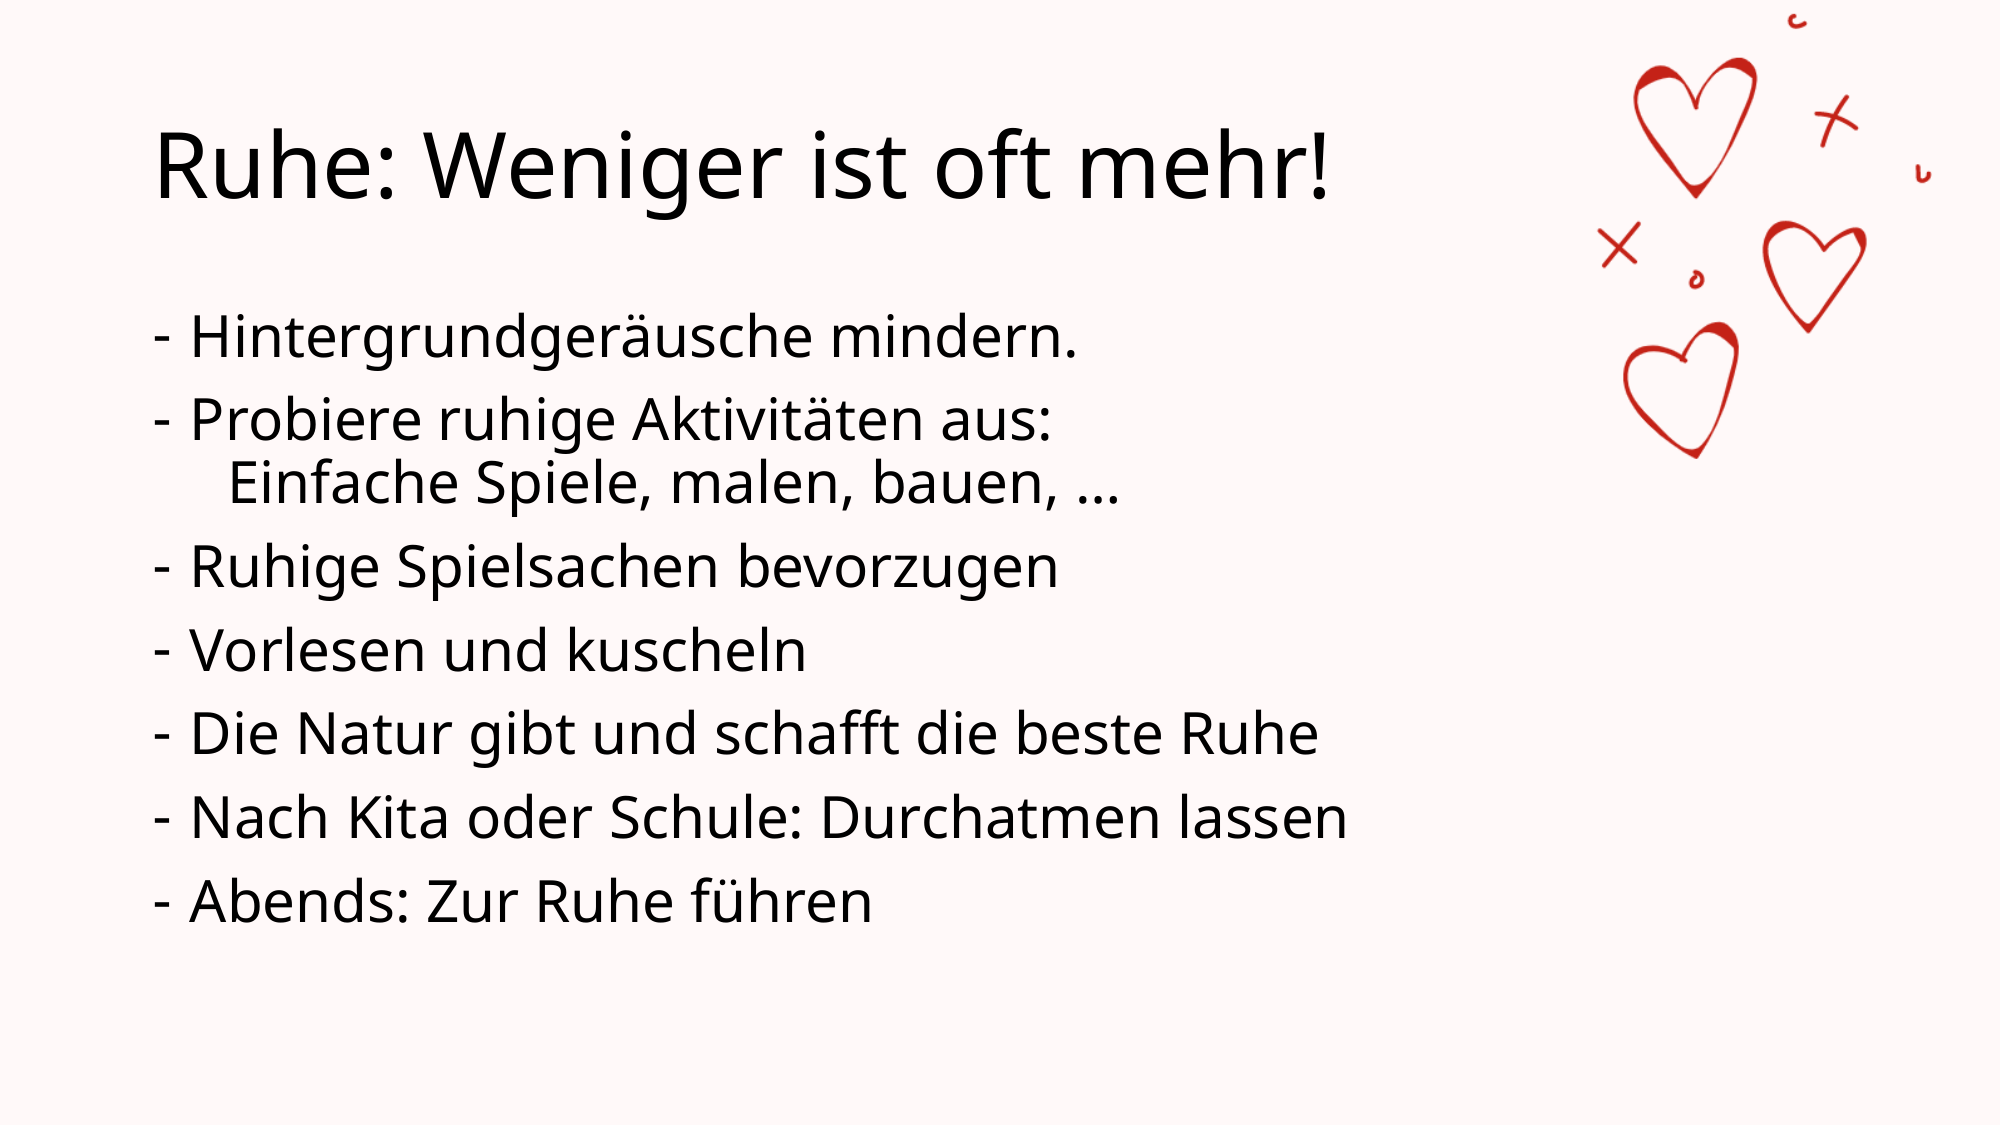

# Ruhe: Weniger ist oft mehr!
Hintergrundgeräusche mindern.
Probiere ruhige Aktivitäten aus:
Einfache Spiele, malen, bauen, …
Ruhige Spielsachen bevorzugen
Vorlesen und kuscheln
Die Natur gibt und schafft die beste Ruhe
Nach Kita oder Schule: Durchatmen lassen
Abends: Zur Ruhe führen